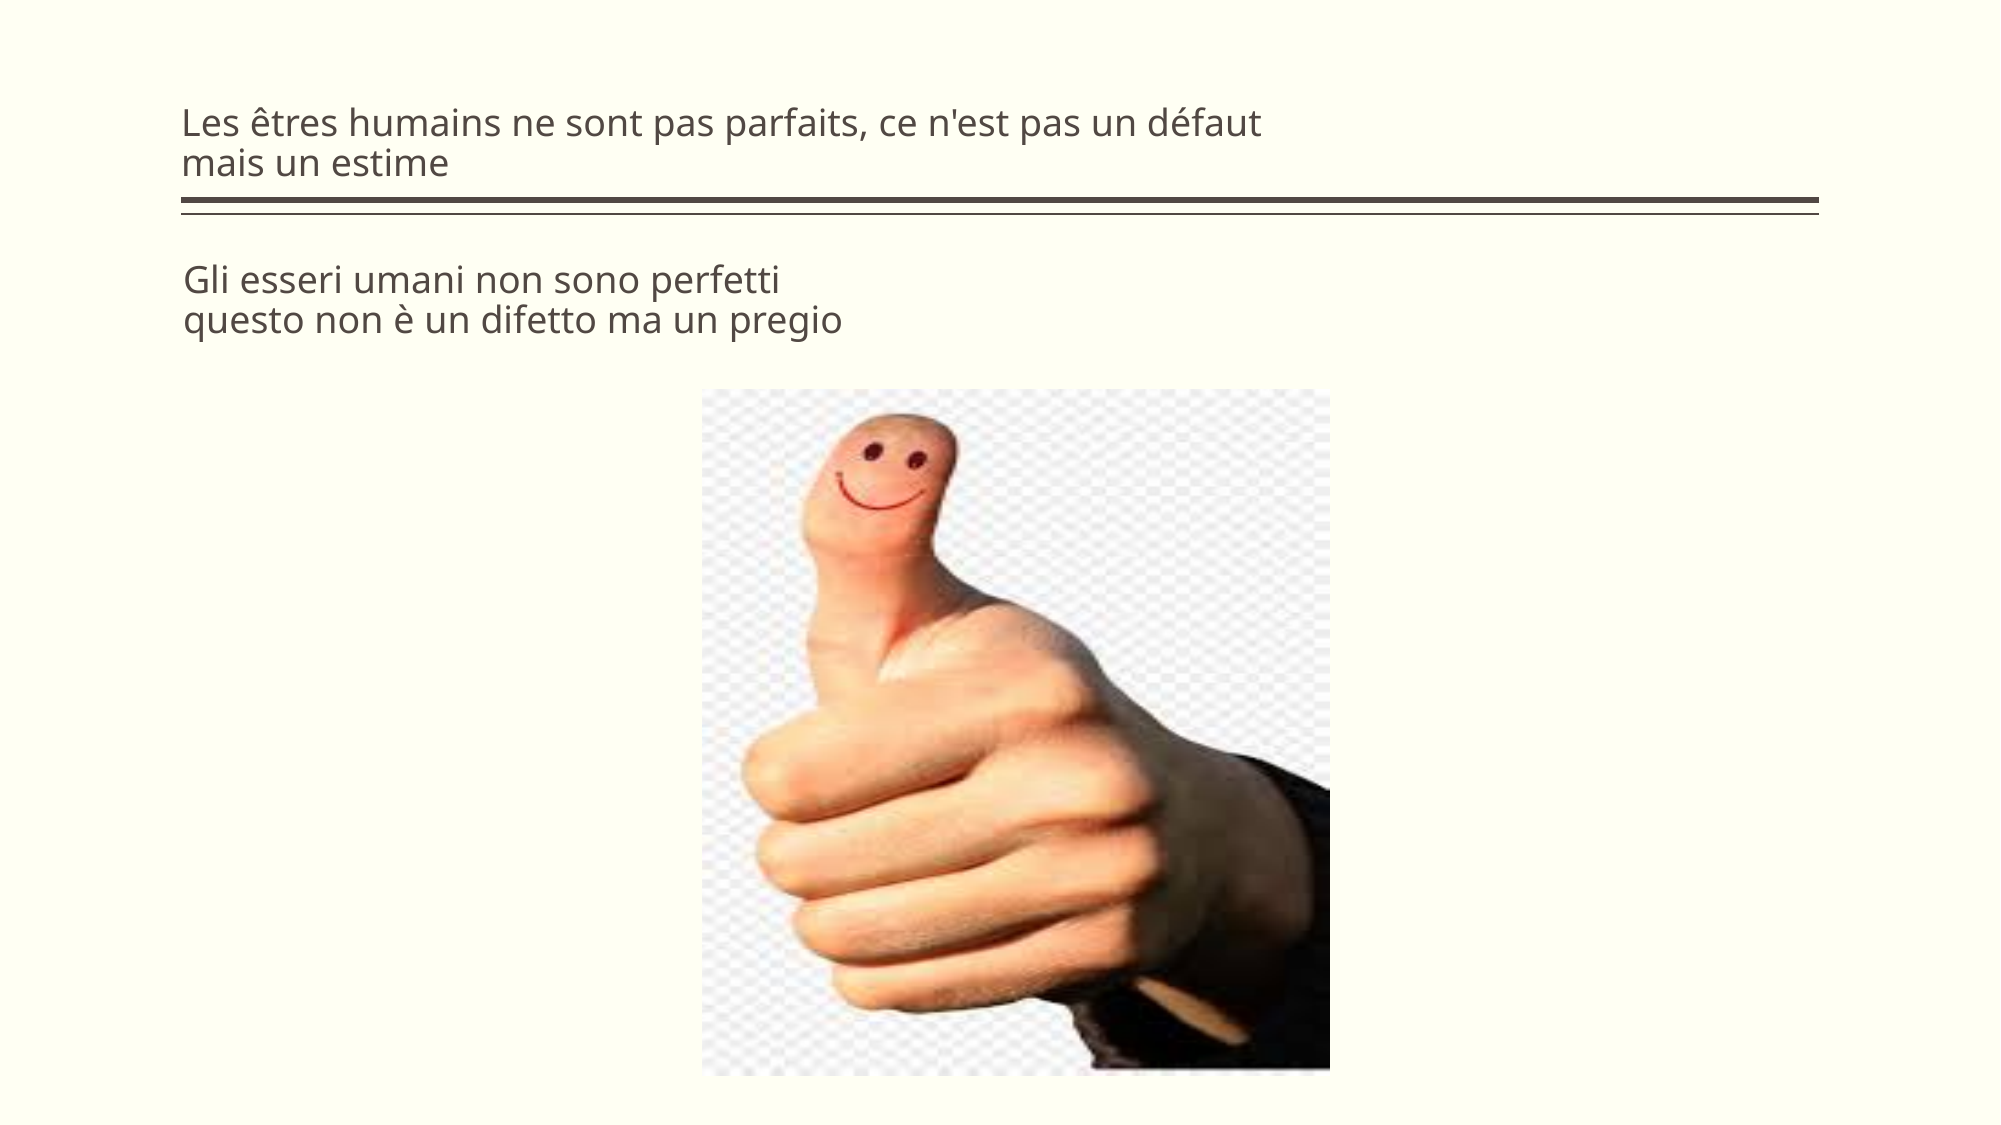

# Les êtres humains ne sont pas parfaits, ce n'est pas un défaut mais un estime
Gli esseri umani non sono perfetti
questo non è un difetto ma un pregio